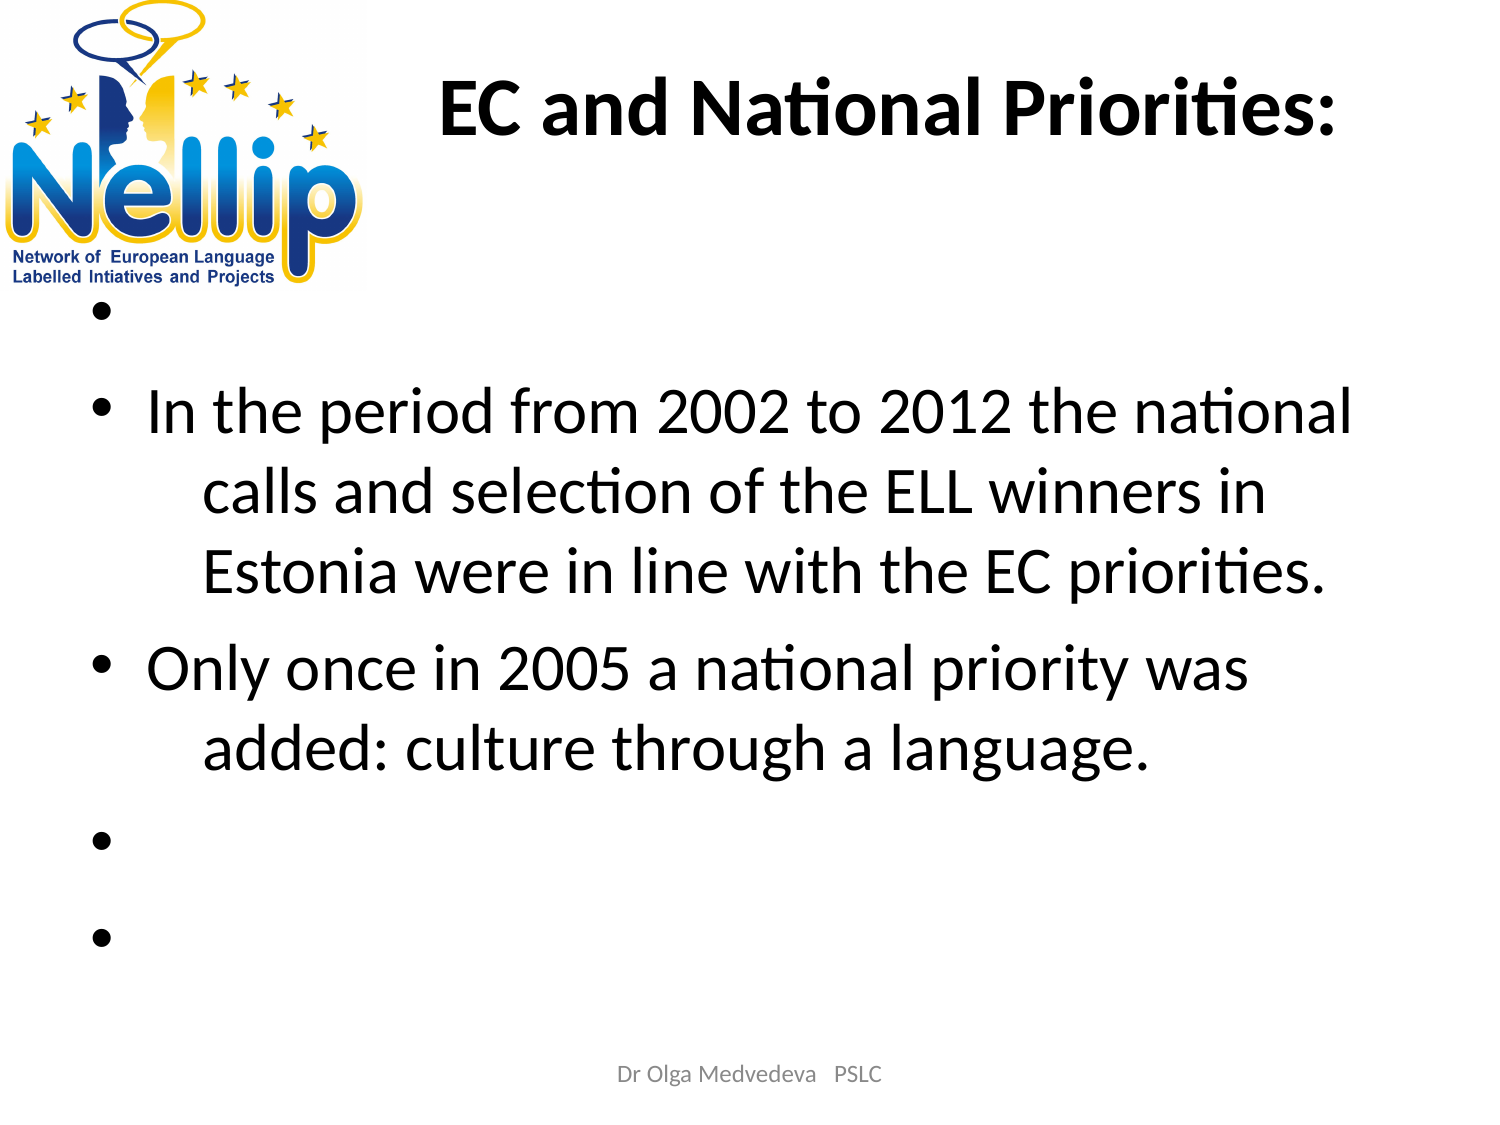

# The EC and National Priorities:
In the period from 2002 to 2012 the national calls and selection of the ELL winners in Estonia were in line with the EC priorities.
Only once in 2005 a national priority was added: culture through a language.
Dr Olga Medvedeva PSLC